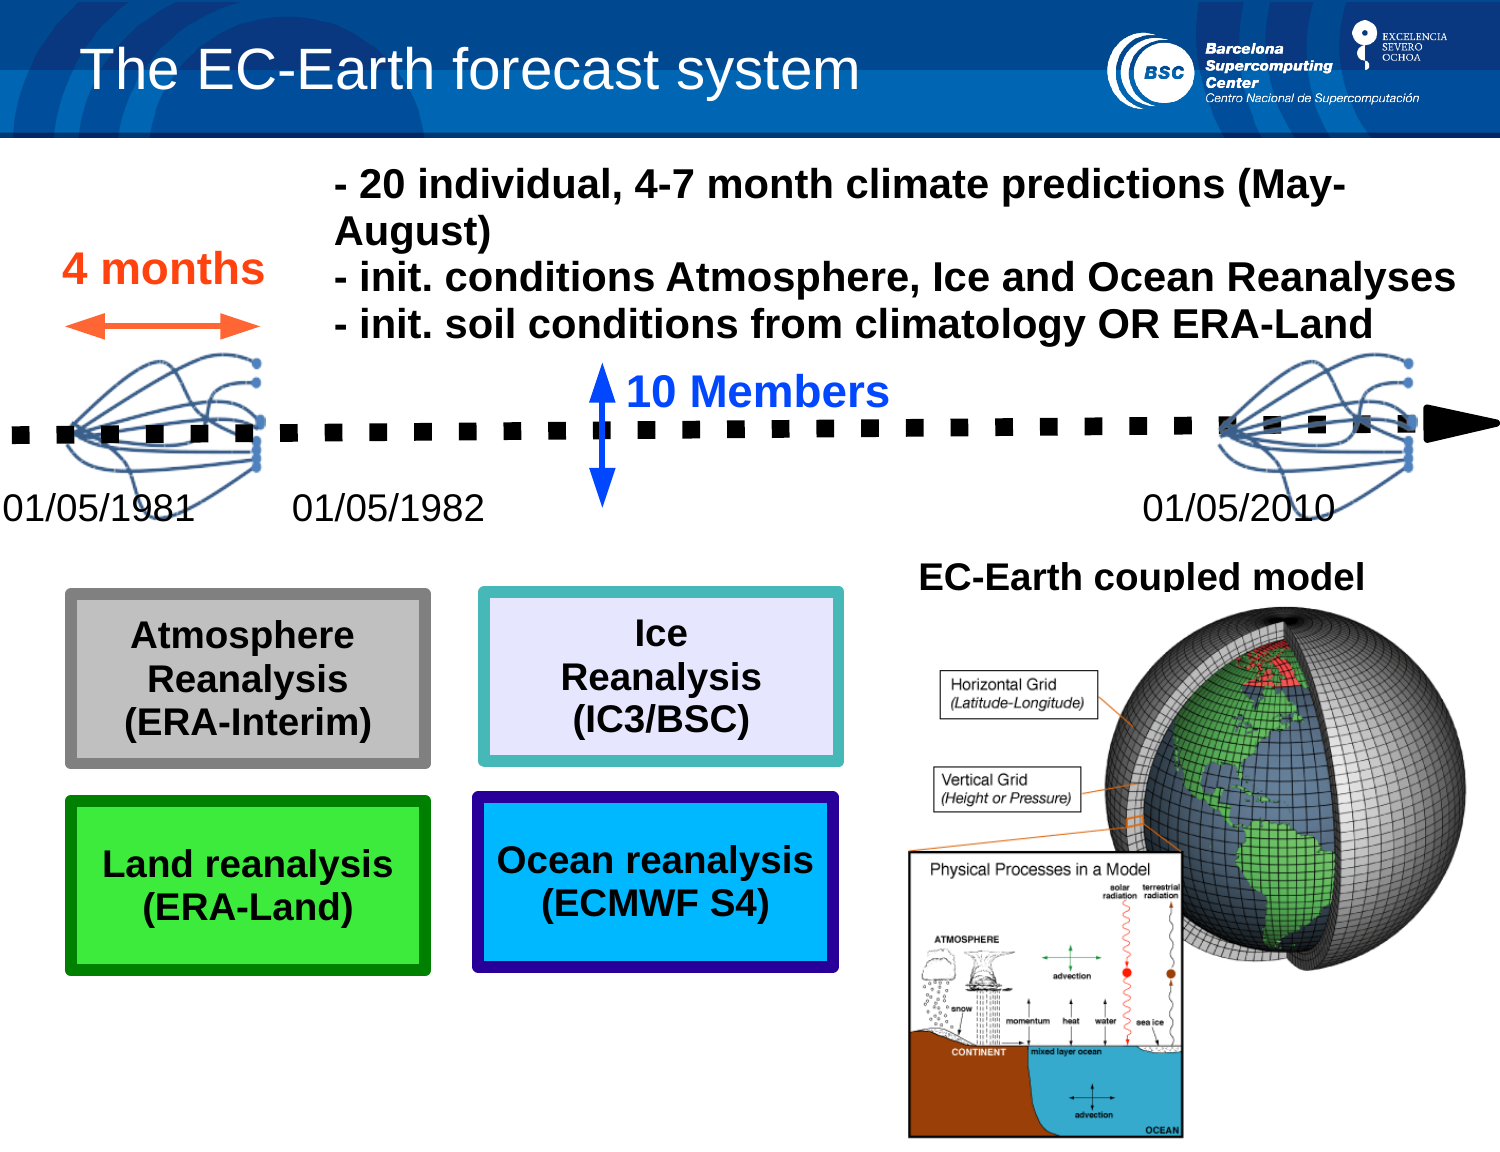

# The EC-Earth forecast system
- 20 individual, 4-7 month climate predictions (May-August)
- init. conditions Atmosphere, Ice and Ocean Reanalyses
- init. soil conditions from climatology OR ERA-Land
4 months
10 Members
01/05/1981
01/05/1982
01/05/2010
EC-Earth coupled model
Ice
Reanalysis
(IC3/BSC)
Atmosphere
Reanalysis
(ERA-Interim)
Ocean reanalysis
(ECMWF S4)
Land reanalysis
(ERA-Land)